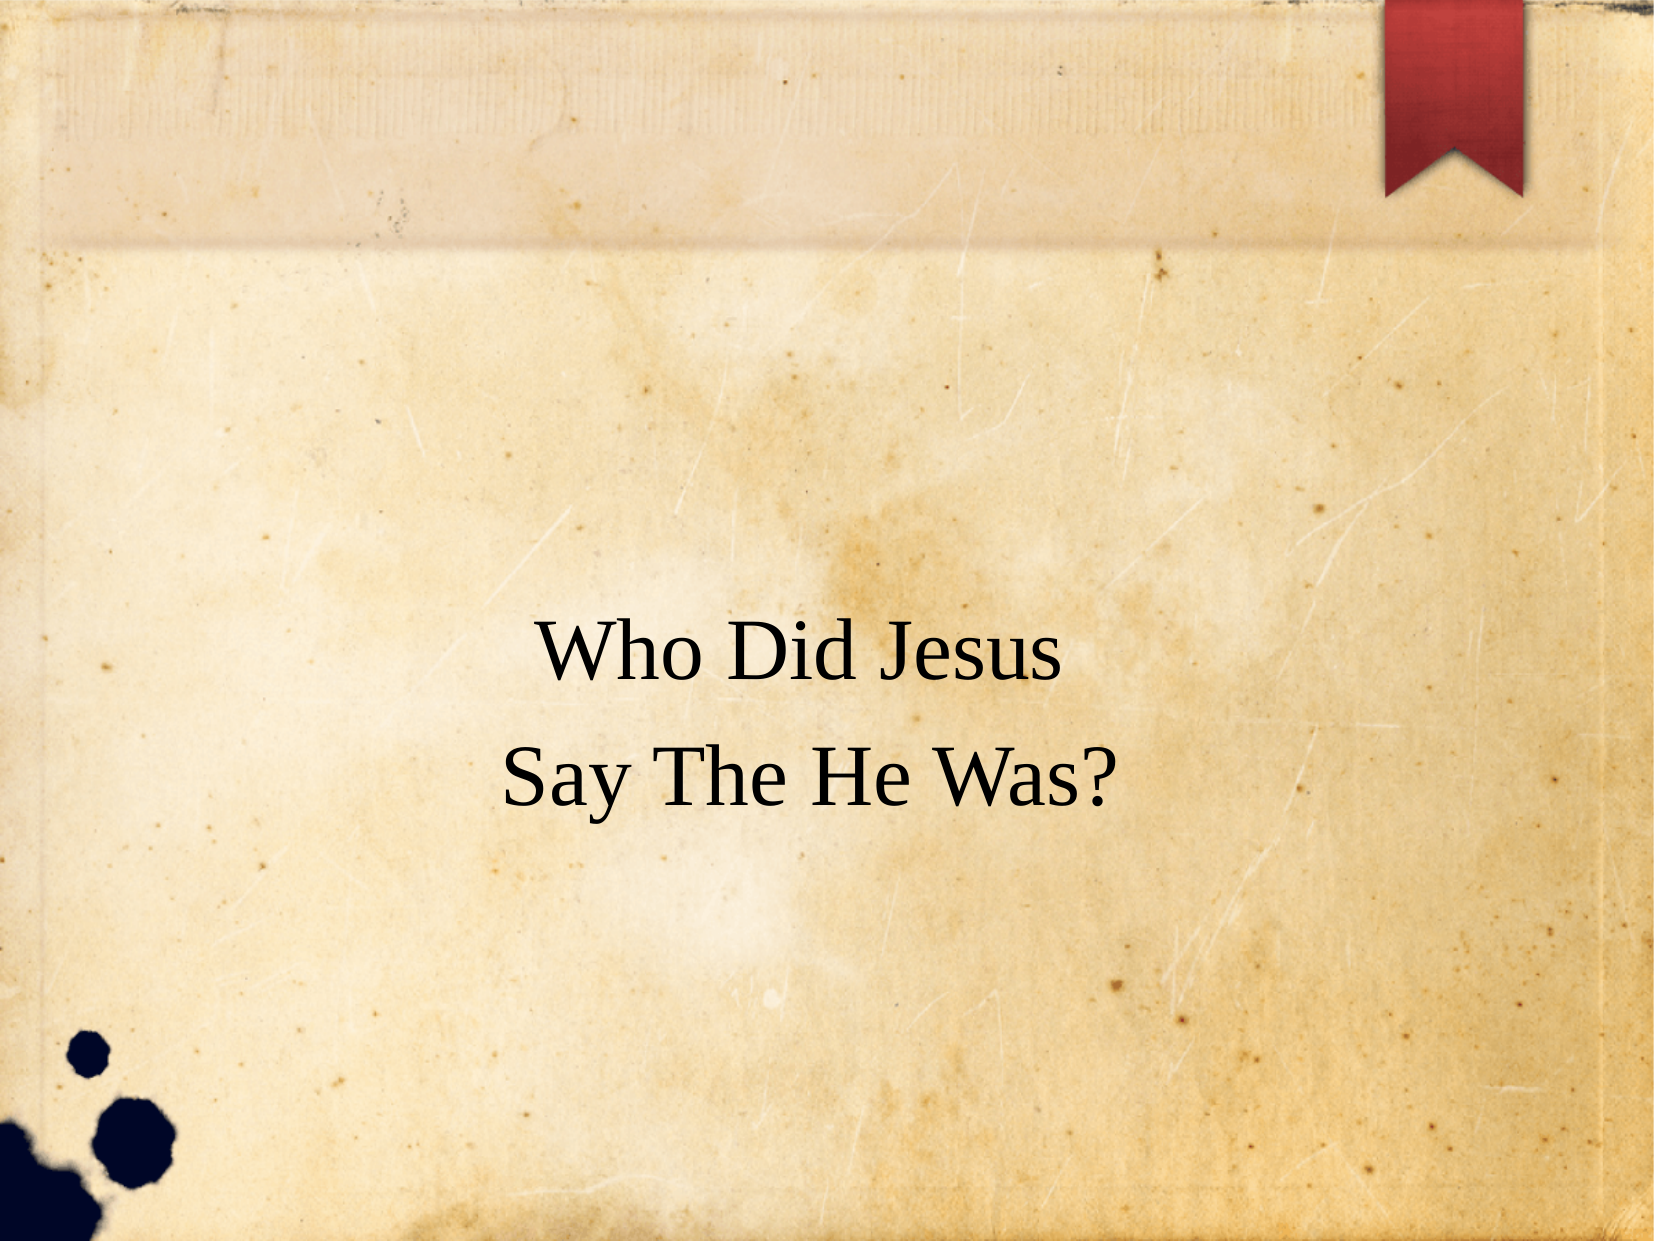

#
Who Did Jesus
Say The He Was?